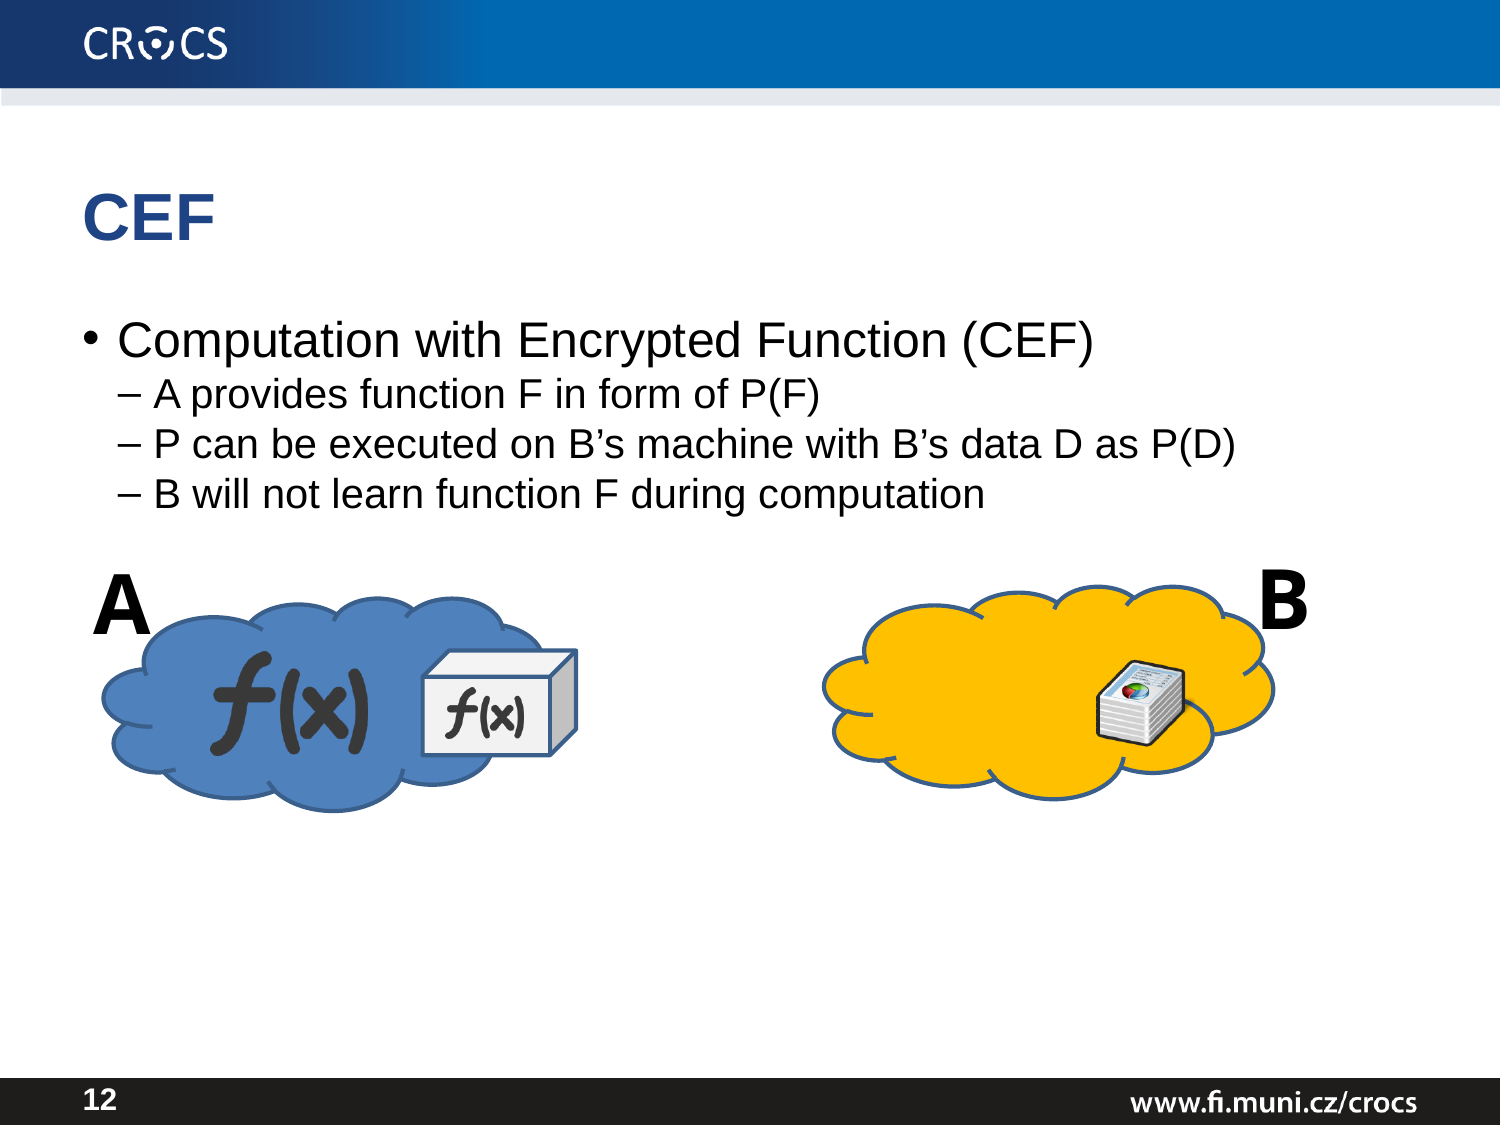

CEF
Computation with Encrypted Function (CEF)
A provides function F in form of P(F)
P can be executed on B’s machine with B’s data D as P(D)
B will not learn function F during computation
B
A